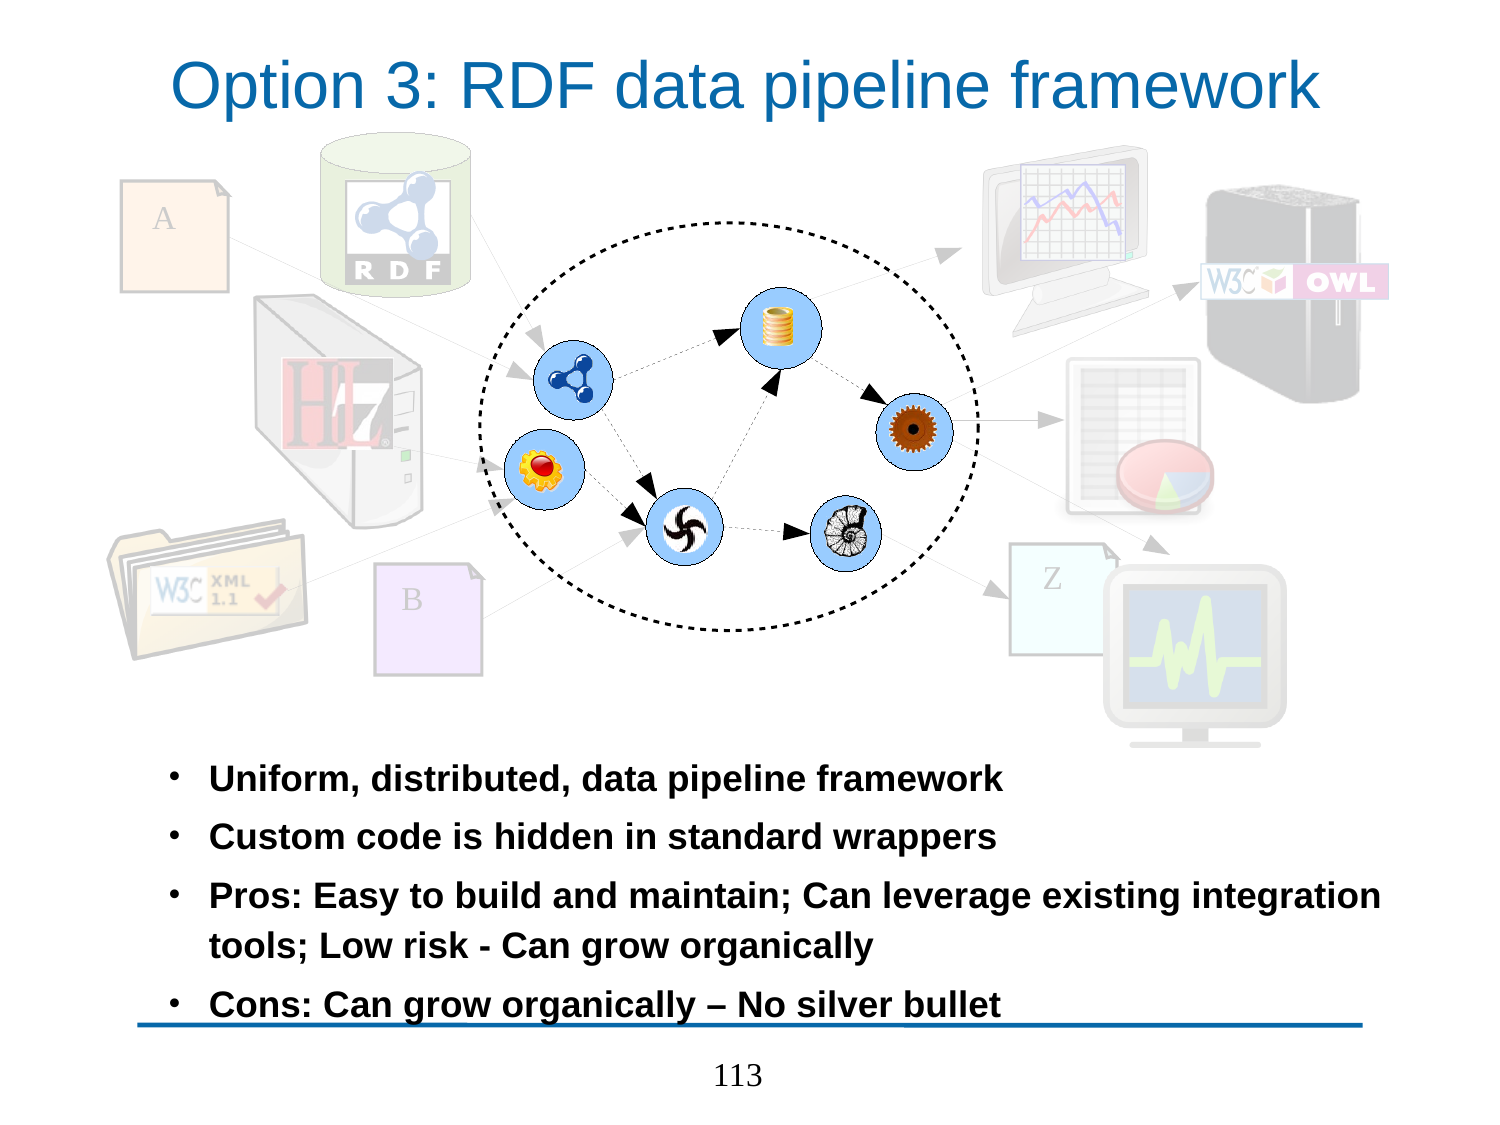

# Option 3: RDF data pipeline framework
A
B
X
Y
Z
Uniform, distributed, data pipeline framework
Custom code is hidden in standard wrappers
Pros: Easy to build and maintain; Can leverage existing integration tools; Low risk - Can grow organically
Cons: Can grow organically – No silver bullet
113